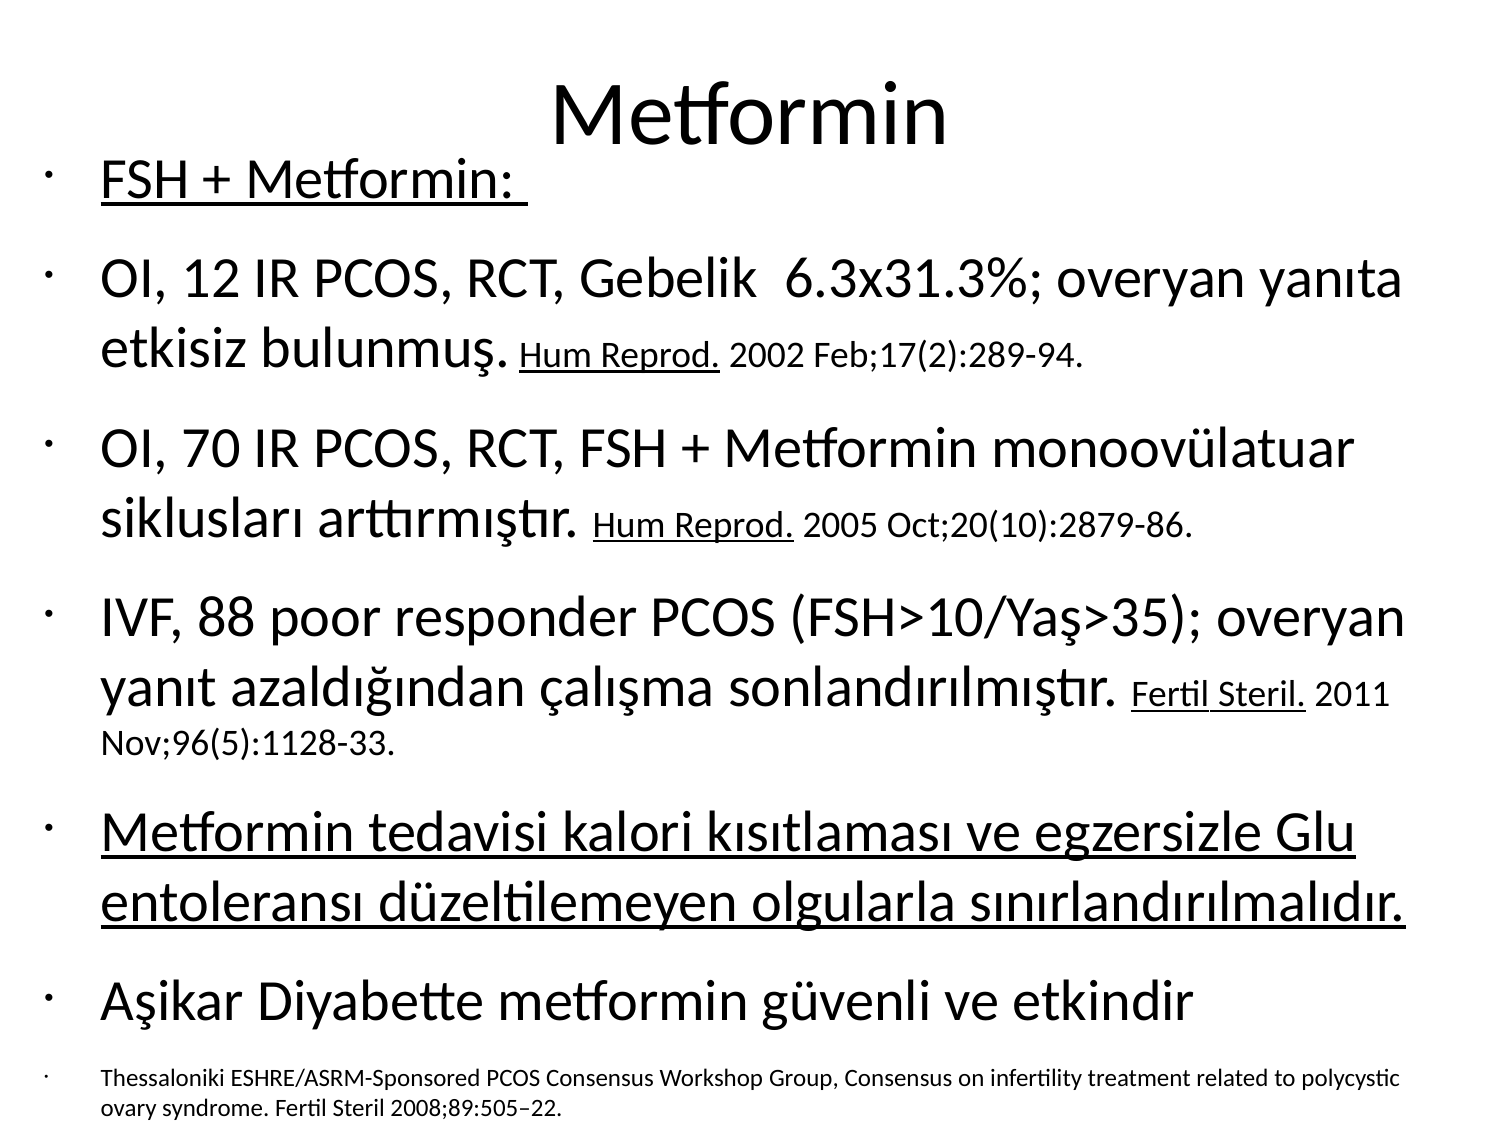

# Metformin
FSH + Metformin:
OI, 12 IR PCOS, RCT, Gebelik  6.3x31.3%; overyan yanıta etkisiz bulunmuş. Hum Reprod. 2002 Feb;17(2):289-94.
OI, 70 IR PCOS, RCT, FSH + Metformin monoovülatuar siklusları arttırmıştır. Hum Reprod. 2005 Oct;20(10):2879-86.
IVF, 88 poor responder PCOS (FSH>10/Yaş>35); overyan yanıt azaldığından çalışma sonlandırılmıştır. Fertil Steril. 2011 Nov;96(5):1128-33.
Metformin tedavisi kalori kısıtlaması ve egzersizle Glu entoleransı düzeltilemeyen olgularla sınırlandırılmalıdır.
Aşikar Diyabette metformin güvenli ve etkindir
Thessaloniki ESHRE/ASRM-Sponsored PCOS Consensus Workshop Group, Consensus on infertility treatment related to polycystic ovary syndrome. Fertil Steril 2008;89:505–22.